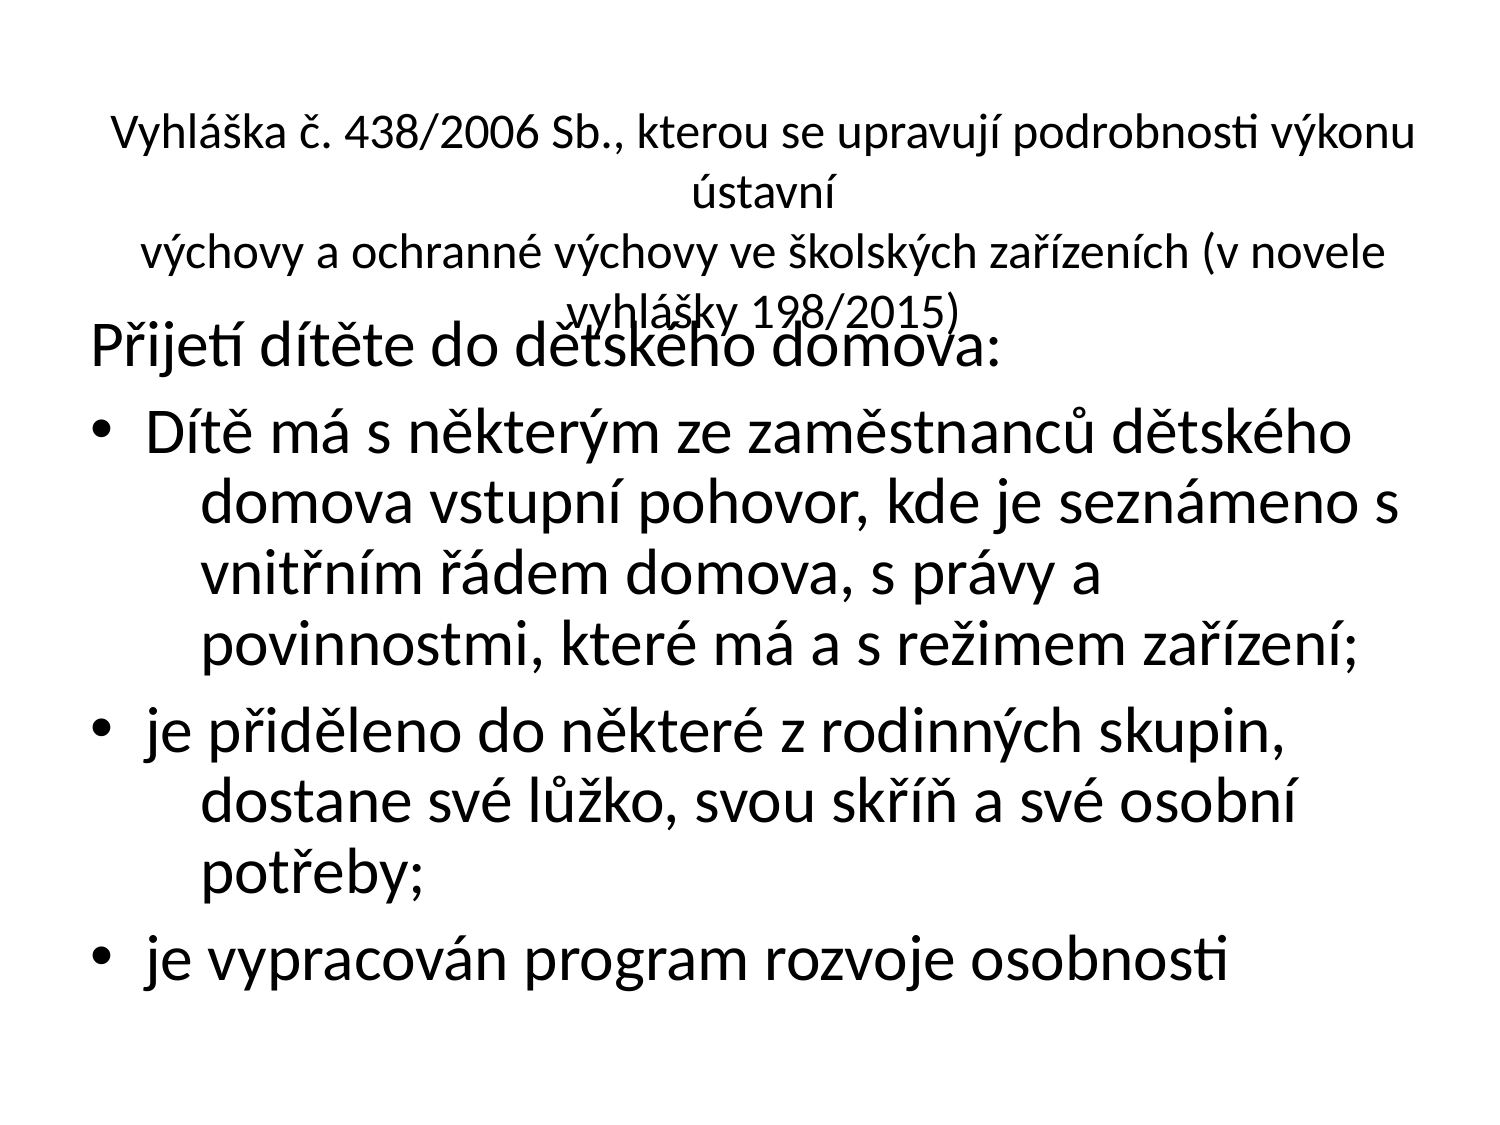

# Vyhláška č. 438/2006 Sb., kterou se upravují podrobnosti výkonu ústavní výchovy a ochranné výchovy ve školských zařízeních (v novele vyhlášky 198/2015)
Přijetí dítěte do dětského domova:
Dítě má s některým ze zaměstnanců dětského domova vstupní pohovor, kde je seznámeno s vnitřním řádem domova, s právy a povinnostmi, které má a s režimem zařízení;
je přiděleno do některé z rodinných skupin, dostane své lůžko, svou skříň a své osobní potřeby;
je vypracován program rozvoje osobnosti